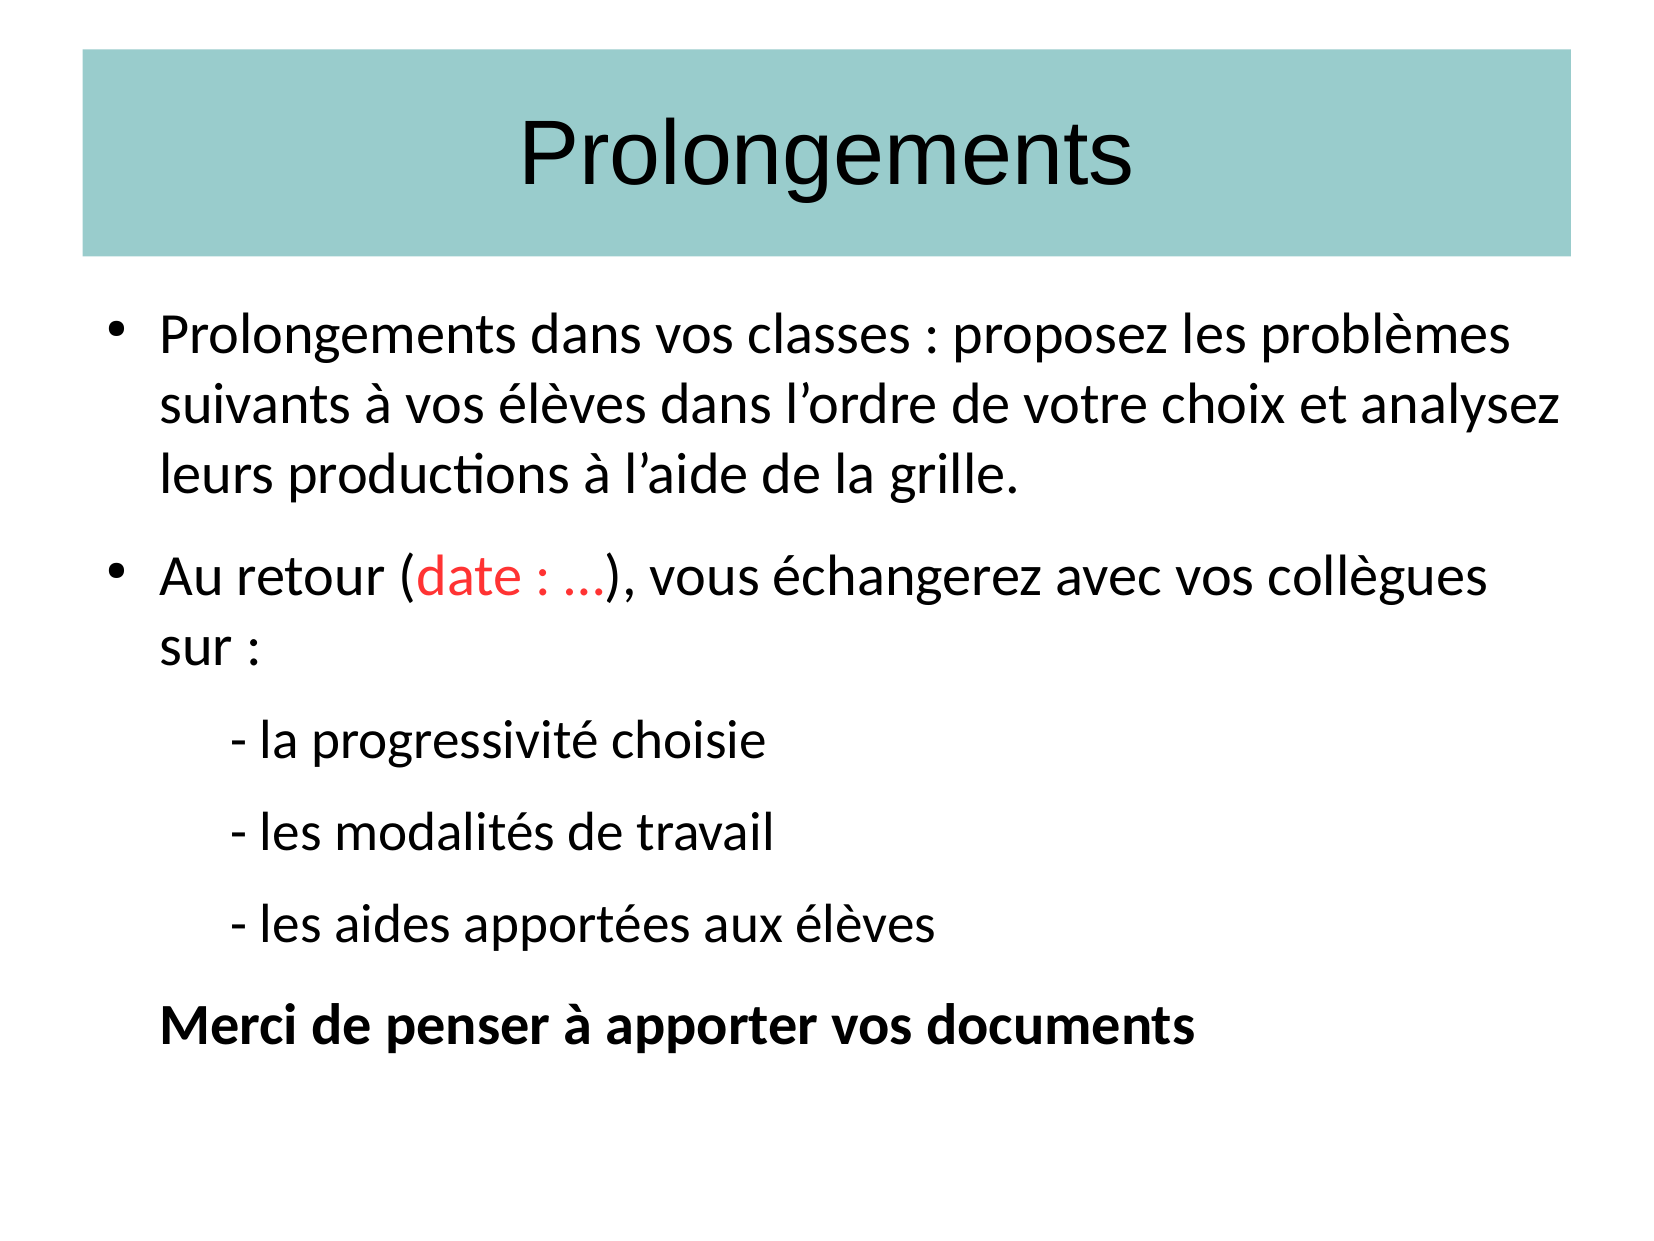

#
Prolongements
Prolongements dans vos classes : proposez les problèmes suivants à vos élèves dans l’ordre de votre choix et analysez leurs productions à l’aide de la grille.
Au retour (date : …), vous échangerez avec vos collègues sur :
- la progressivité choisie
- les modalités de travail
- les aides apportées aux élèves
Merci de penser à apporter vos documents